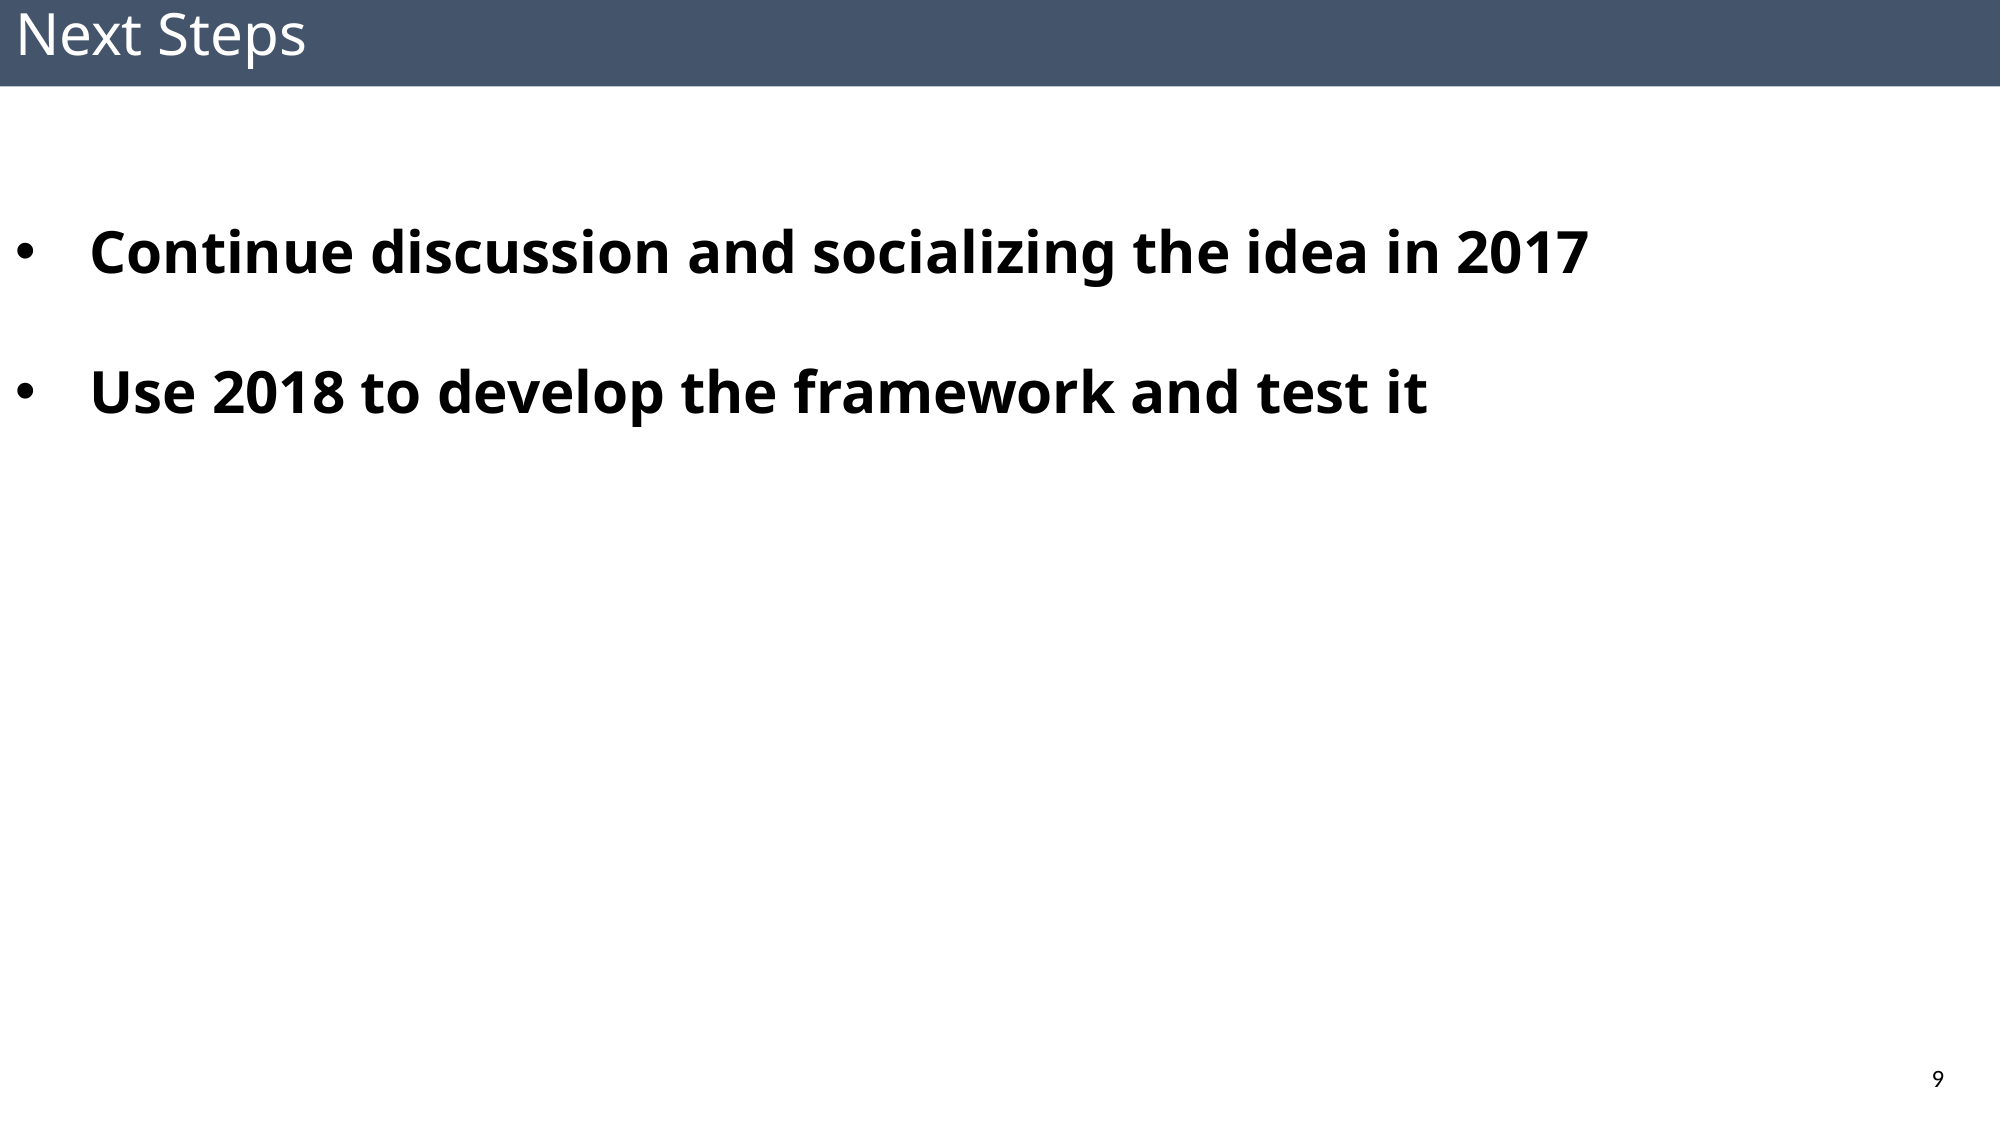

Next Steps
Continue discussion and socializing the idea in 2017
Use 2018 to develop the framework and test it